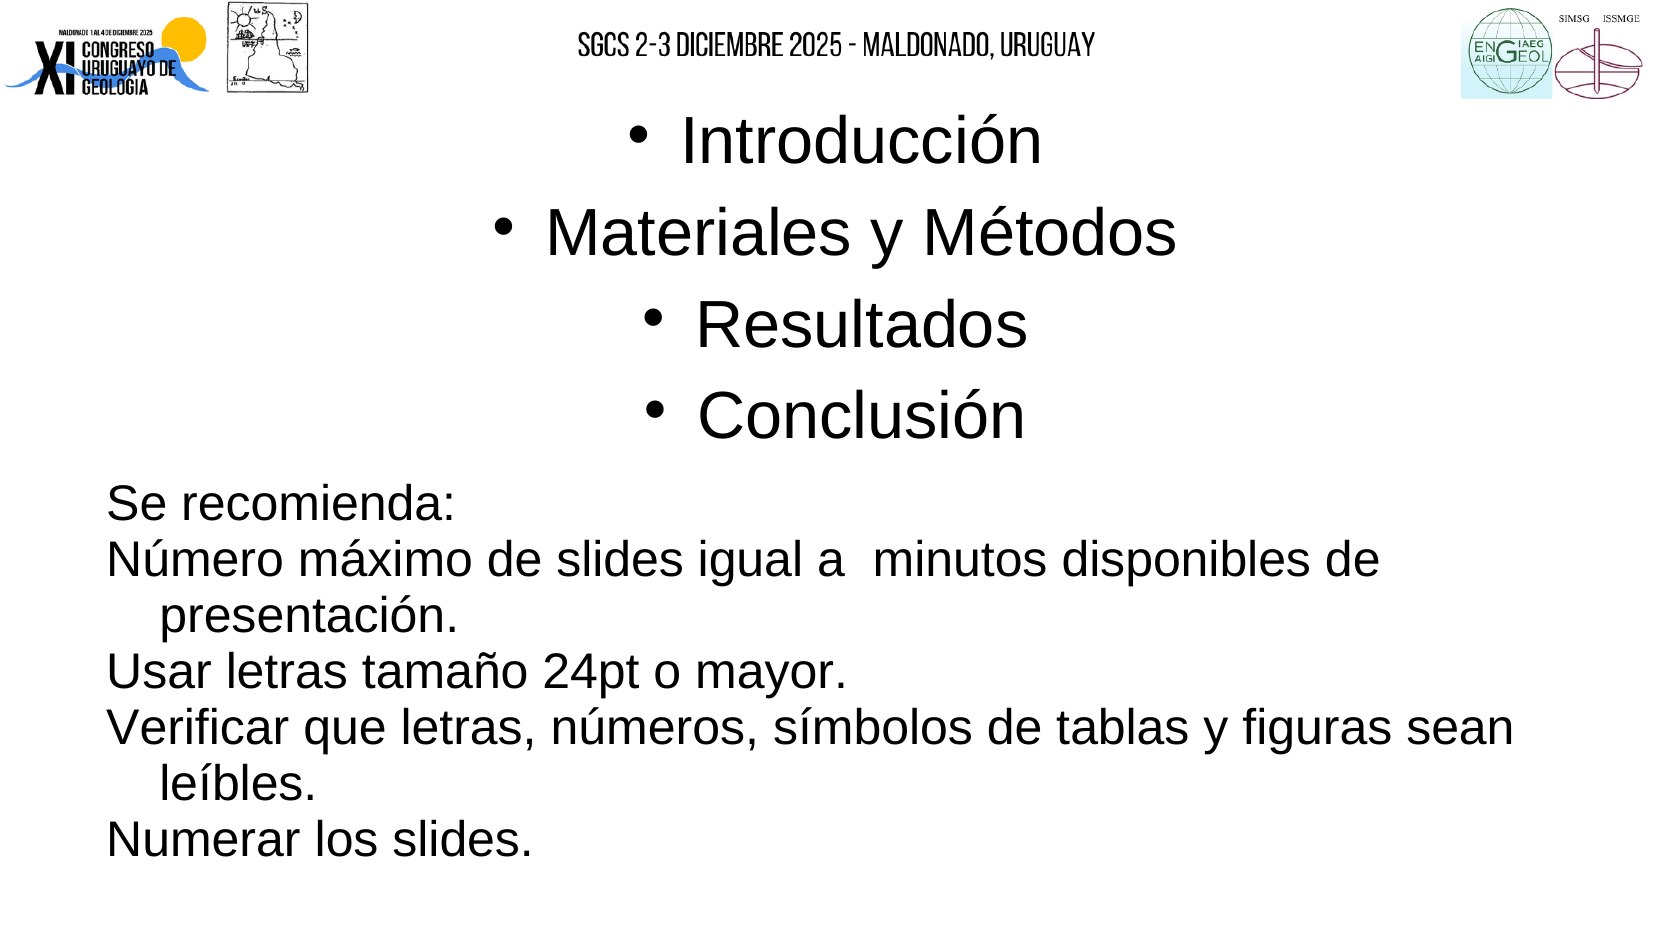

# Introducción
Materiales y Métodos
Resultados
Conclusión
Se recomienda:
Número máximo de slides igual a minutos disponibles de presentación.
Usar letras tamaño 24pt o mayor.
Verificar que letras, números, símbolos de tablas y figuras sean leíbles.
Numerar los slides.